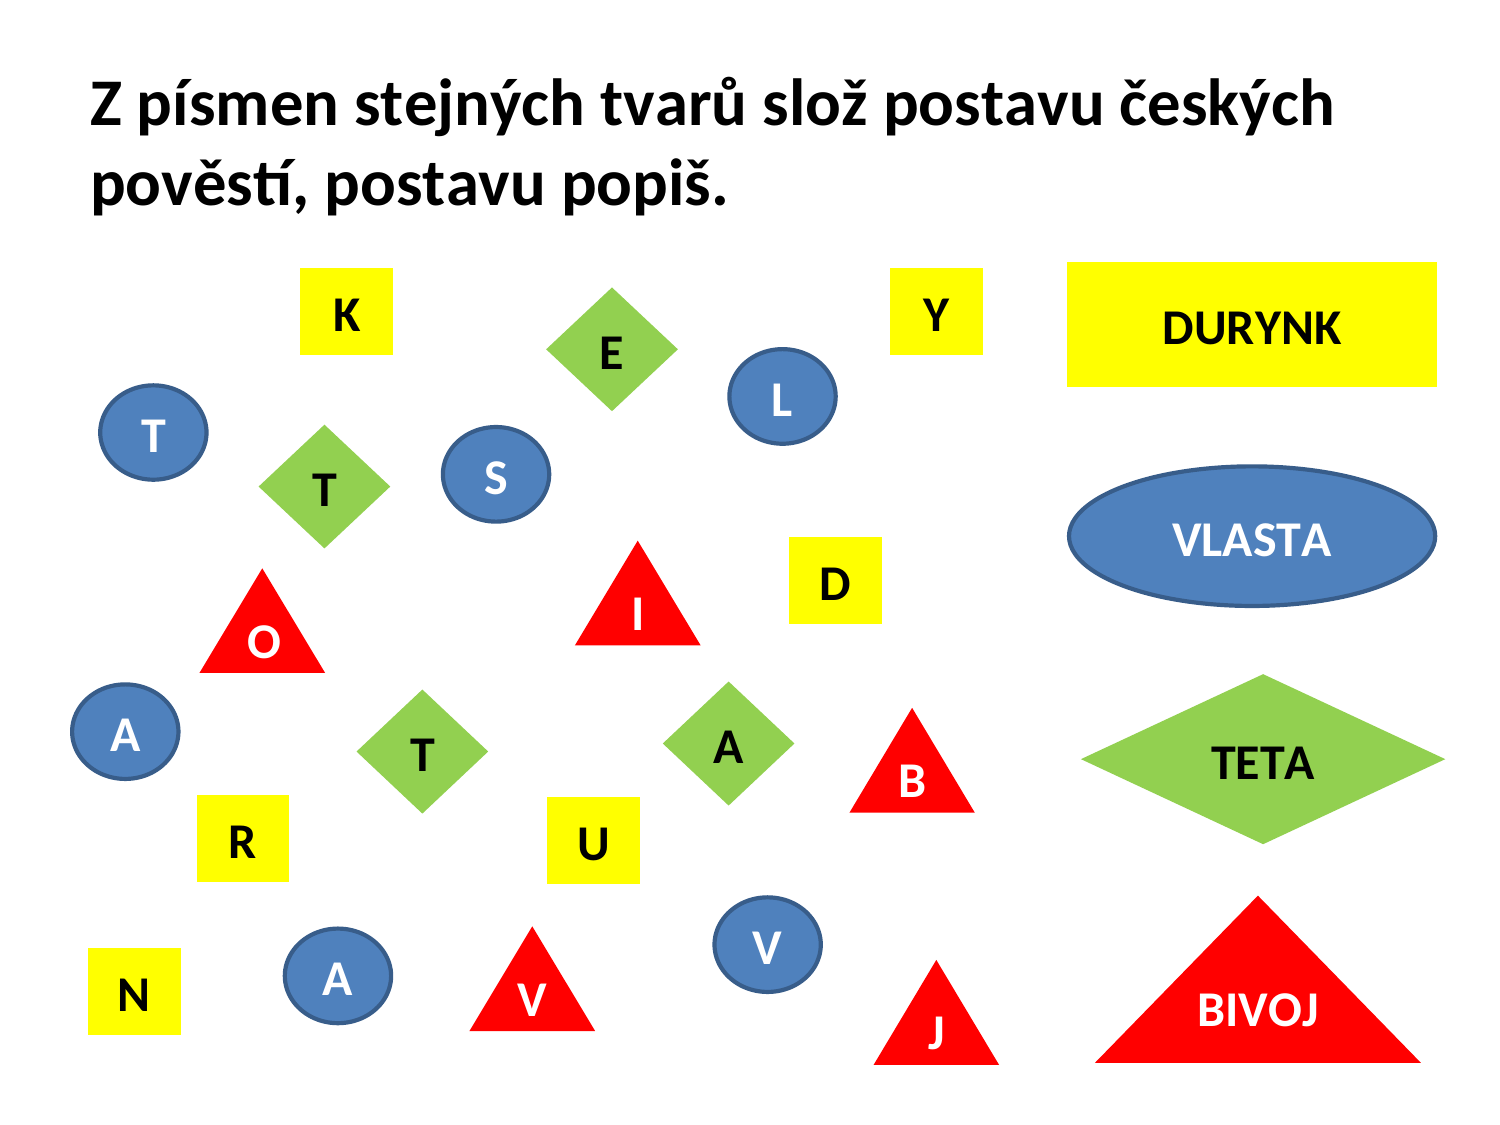

# Z písmen stejných tvarů slož postavu českých pověstí, postavu popiš.
DURYNK
K
Y
E
L
T
S
T
VLASTA
D
I
O
TETA
A
A
T
B
R
U
V
BIVOJ
A
V
N
J